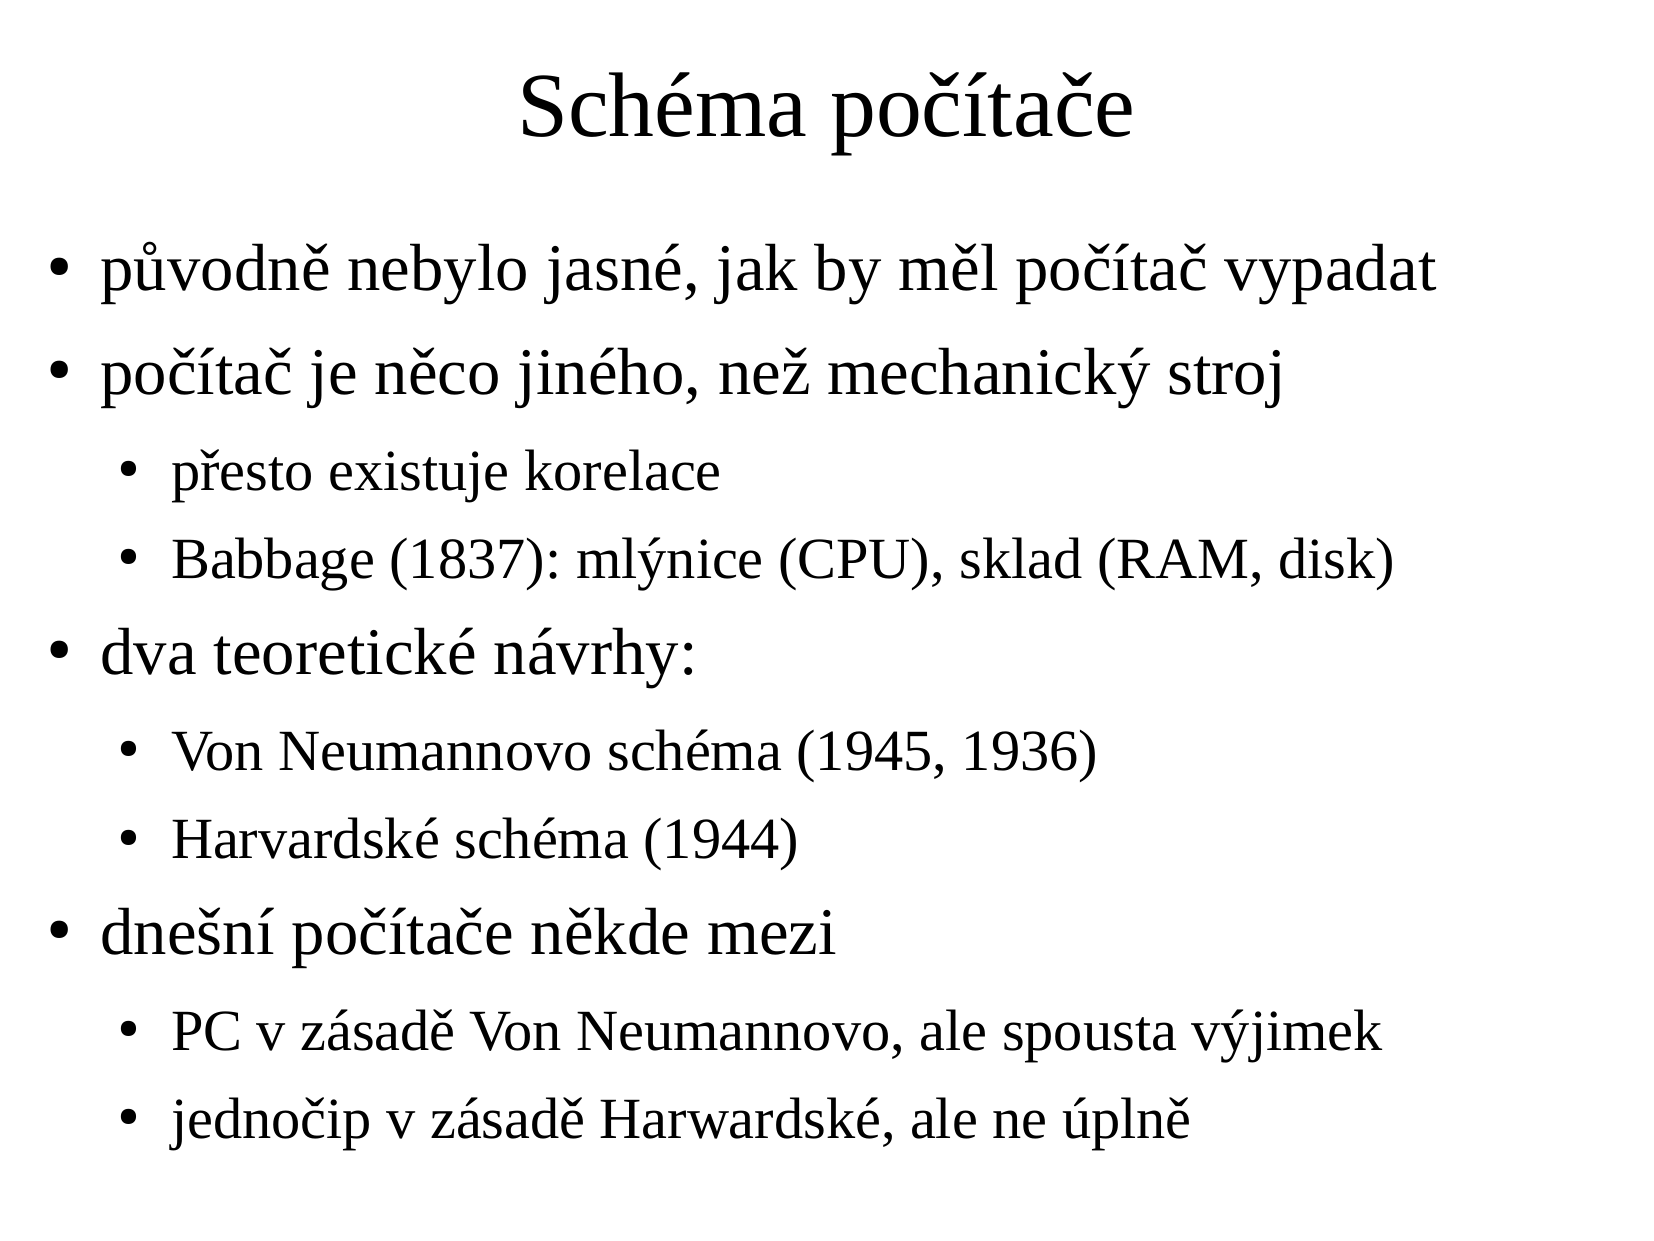

# Schéma počítače
původně nebylo jasné, jak by měl počítač vypadat
počítač je něco jiného, než mechanický stroj
přesto existuje korelace
Babbage (1837): mlýnice (CPU), sklad (RAM, disk)
dva teoretické návrhy:
Von Neumannovo schéma (1945, 1936)
Harvardské schéma (1944)
dnešní počítače někde mezi
PC v zásadě Von Neumannovo, ale spousta výjimek
jednočip v zásadě Harwardské, ale ne úplně